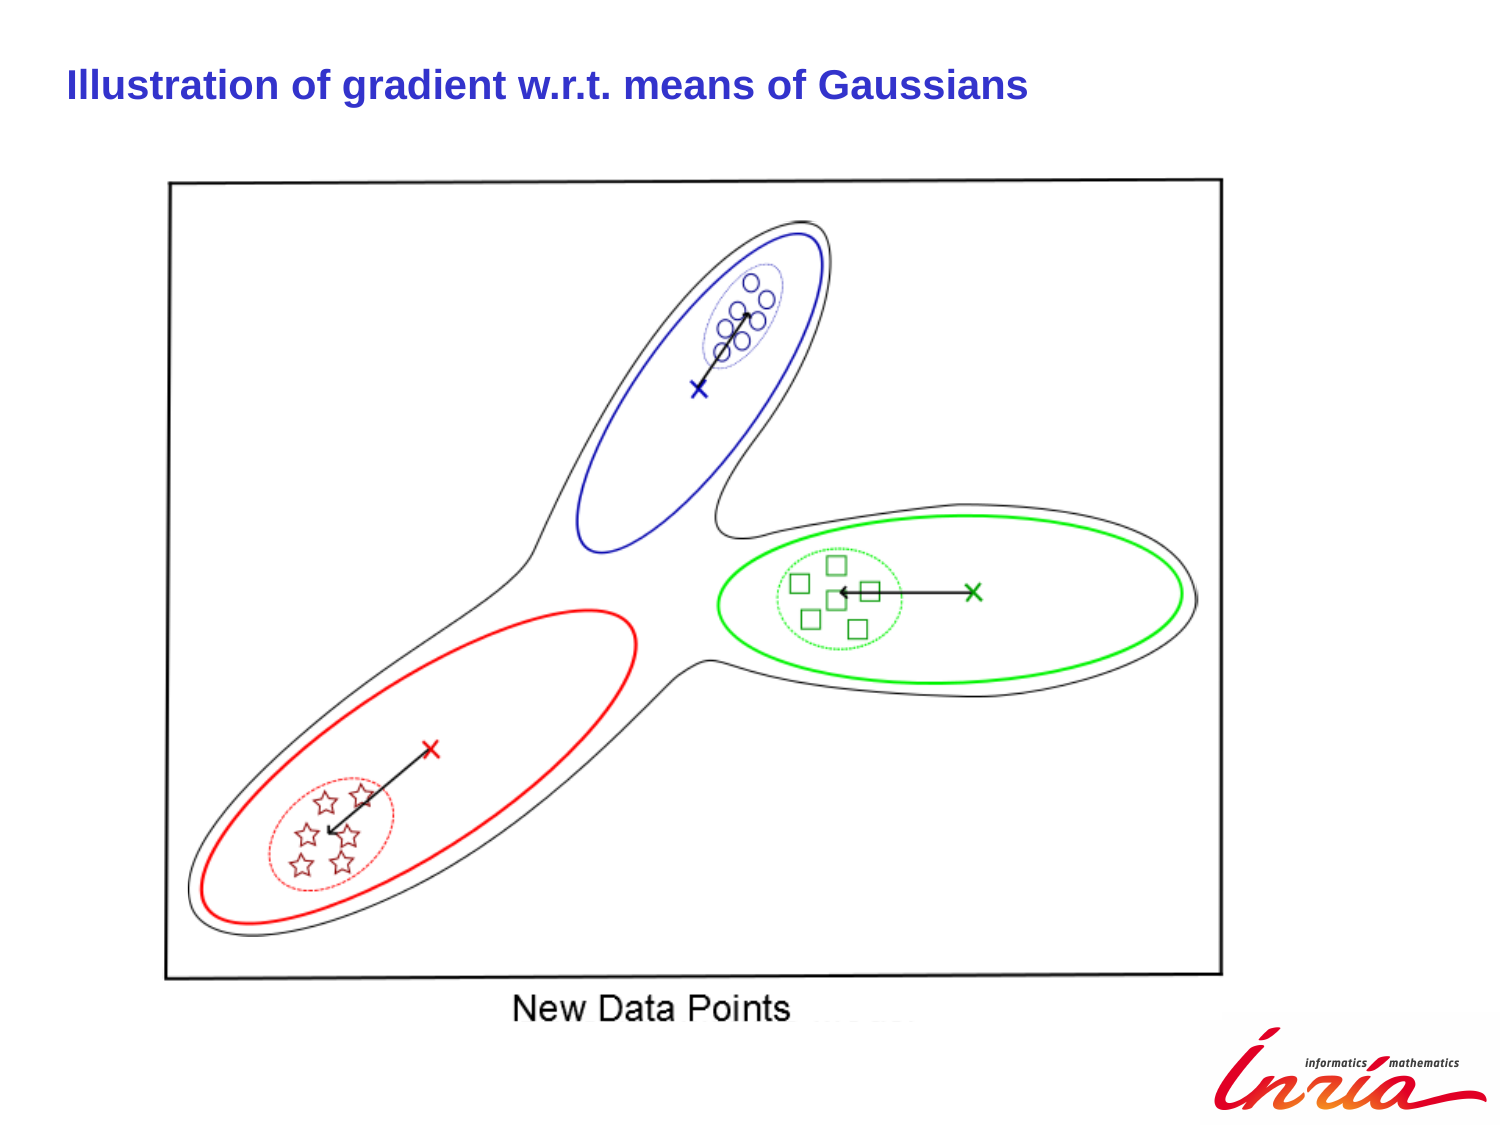

# Illustration of gradient w.r.t. means of Gaussians